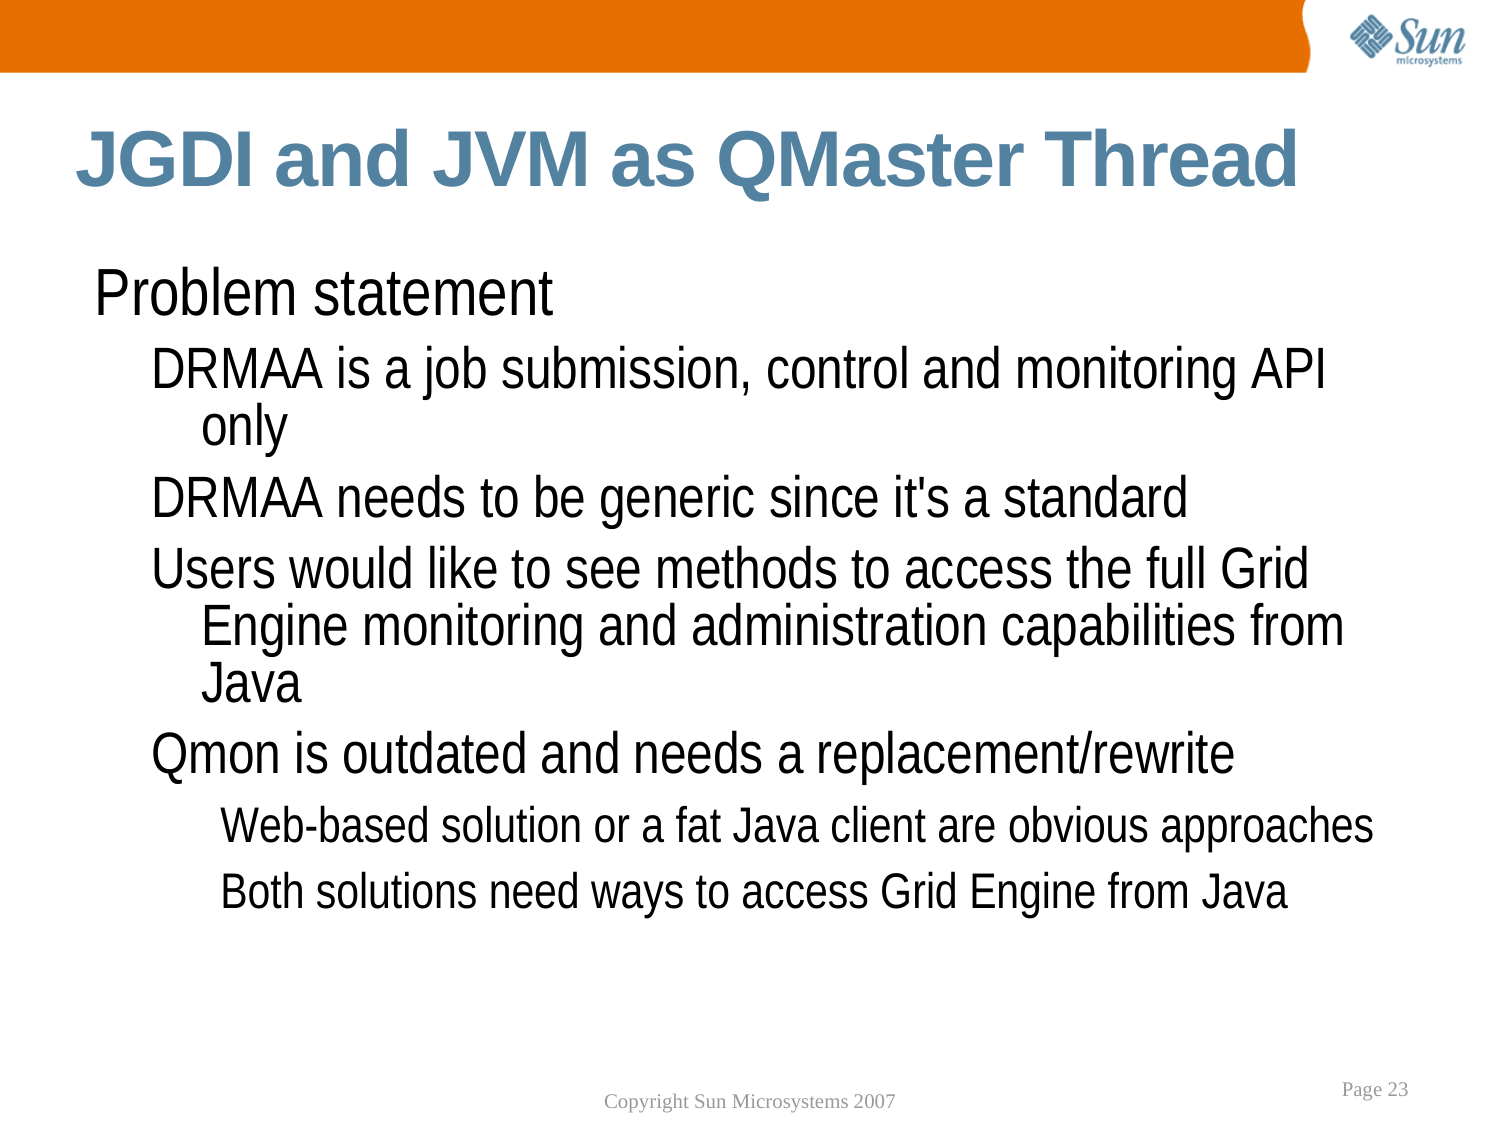

# JGDI and JVM as QMaster Thread
Problem statement
DRMAA is a job submission, control and monitoring API only
DRMAA needs to be generic since it's a standard
Users would like to see methods to access the full Grid Engine monitoring and administration capabilities from Java
Qmon is outdated and needs a replacement/rewrite
Web-based solution or a fat Java client are obvious approaches
Both solutions need ways to access Grid Engine from Java